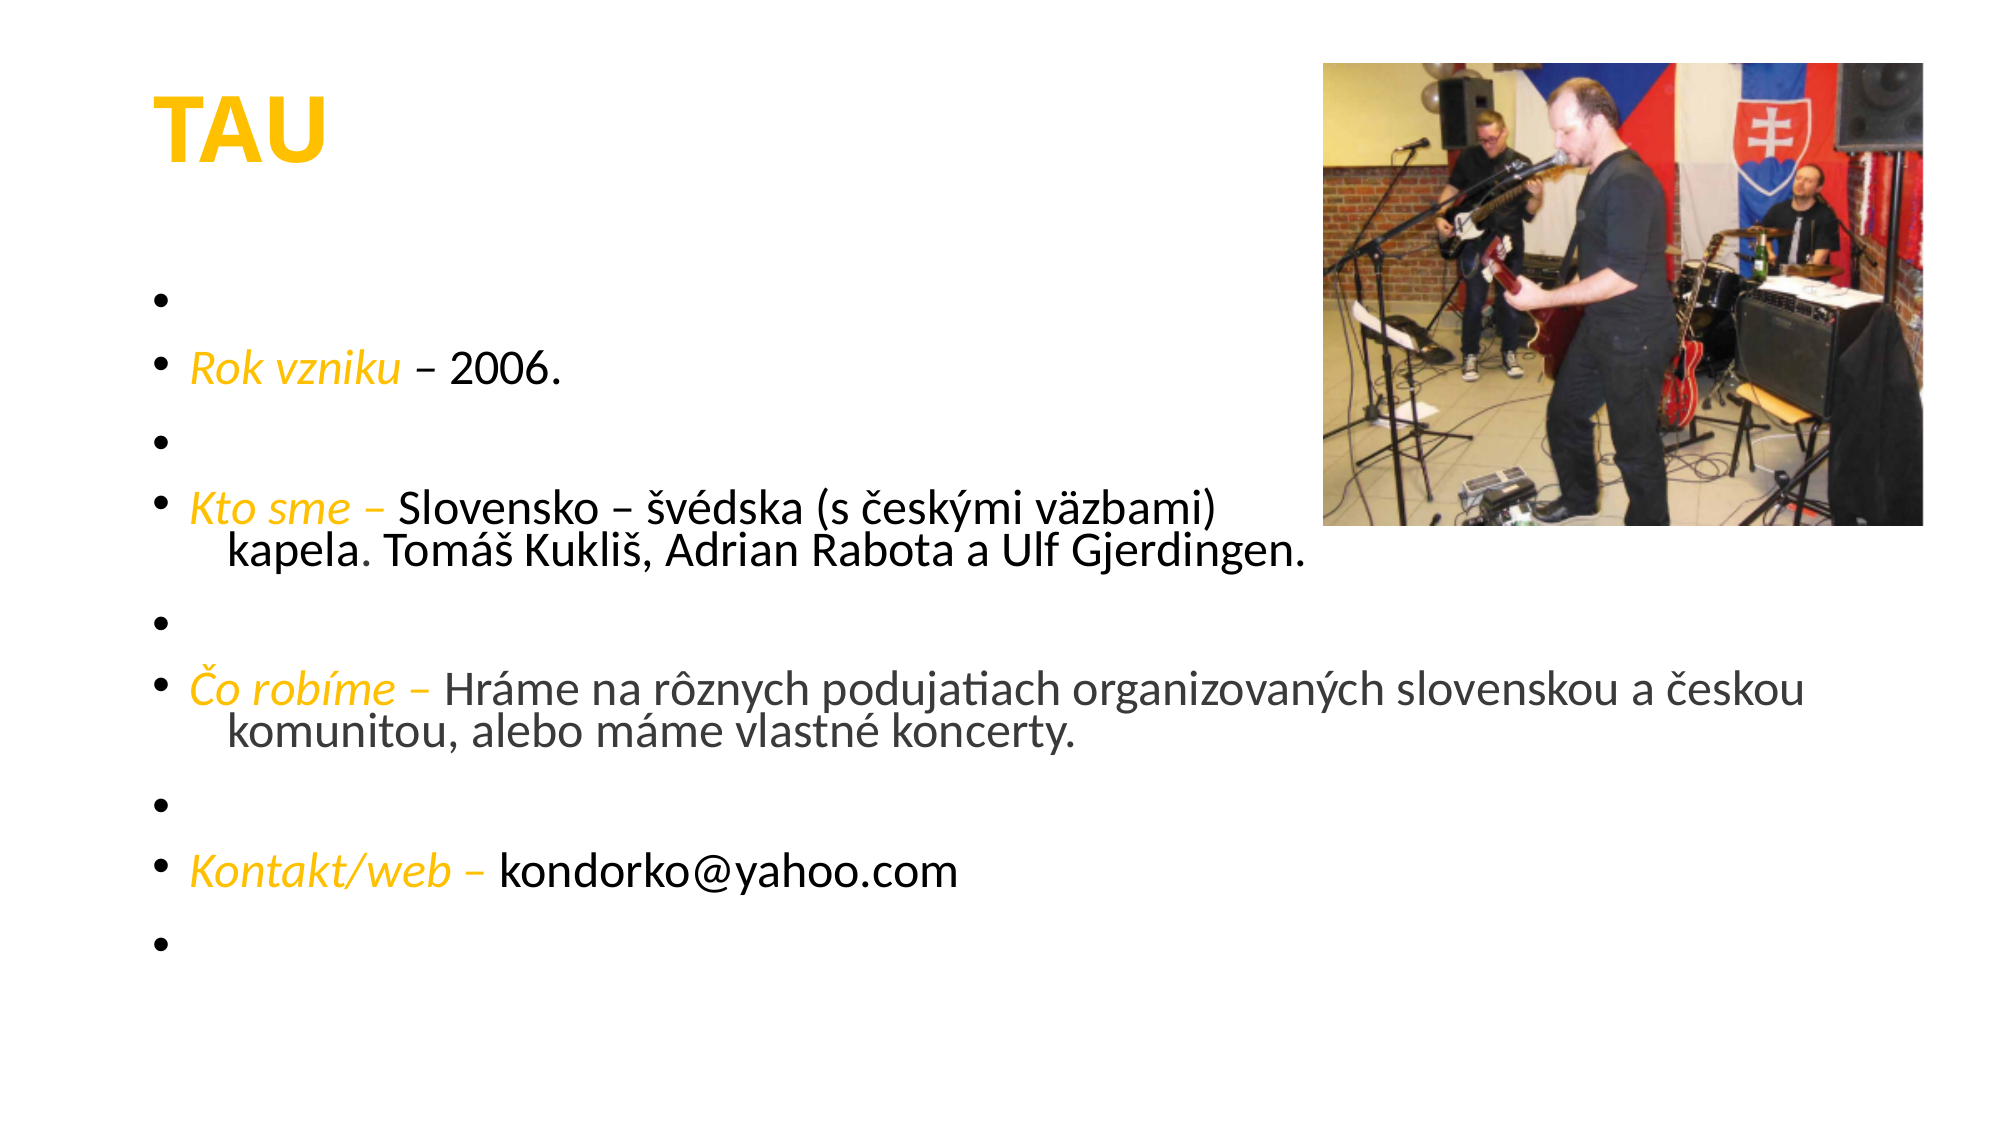

# TAU
Rok vzniku – 2006.
Kto sme – Slovensko – švédska (s českými väzbami) kapela. Tomáš Kukliš, Adrian Rabota a Ulf Gjerdingen.
Čo robíme – Hráme na rôznych podujatiach organizovaných slovenskou a českou komunitou, alebo máme vlastné koncerty.
Kontakt/web – kondorko@yahoo.com